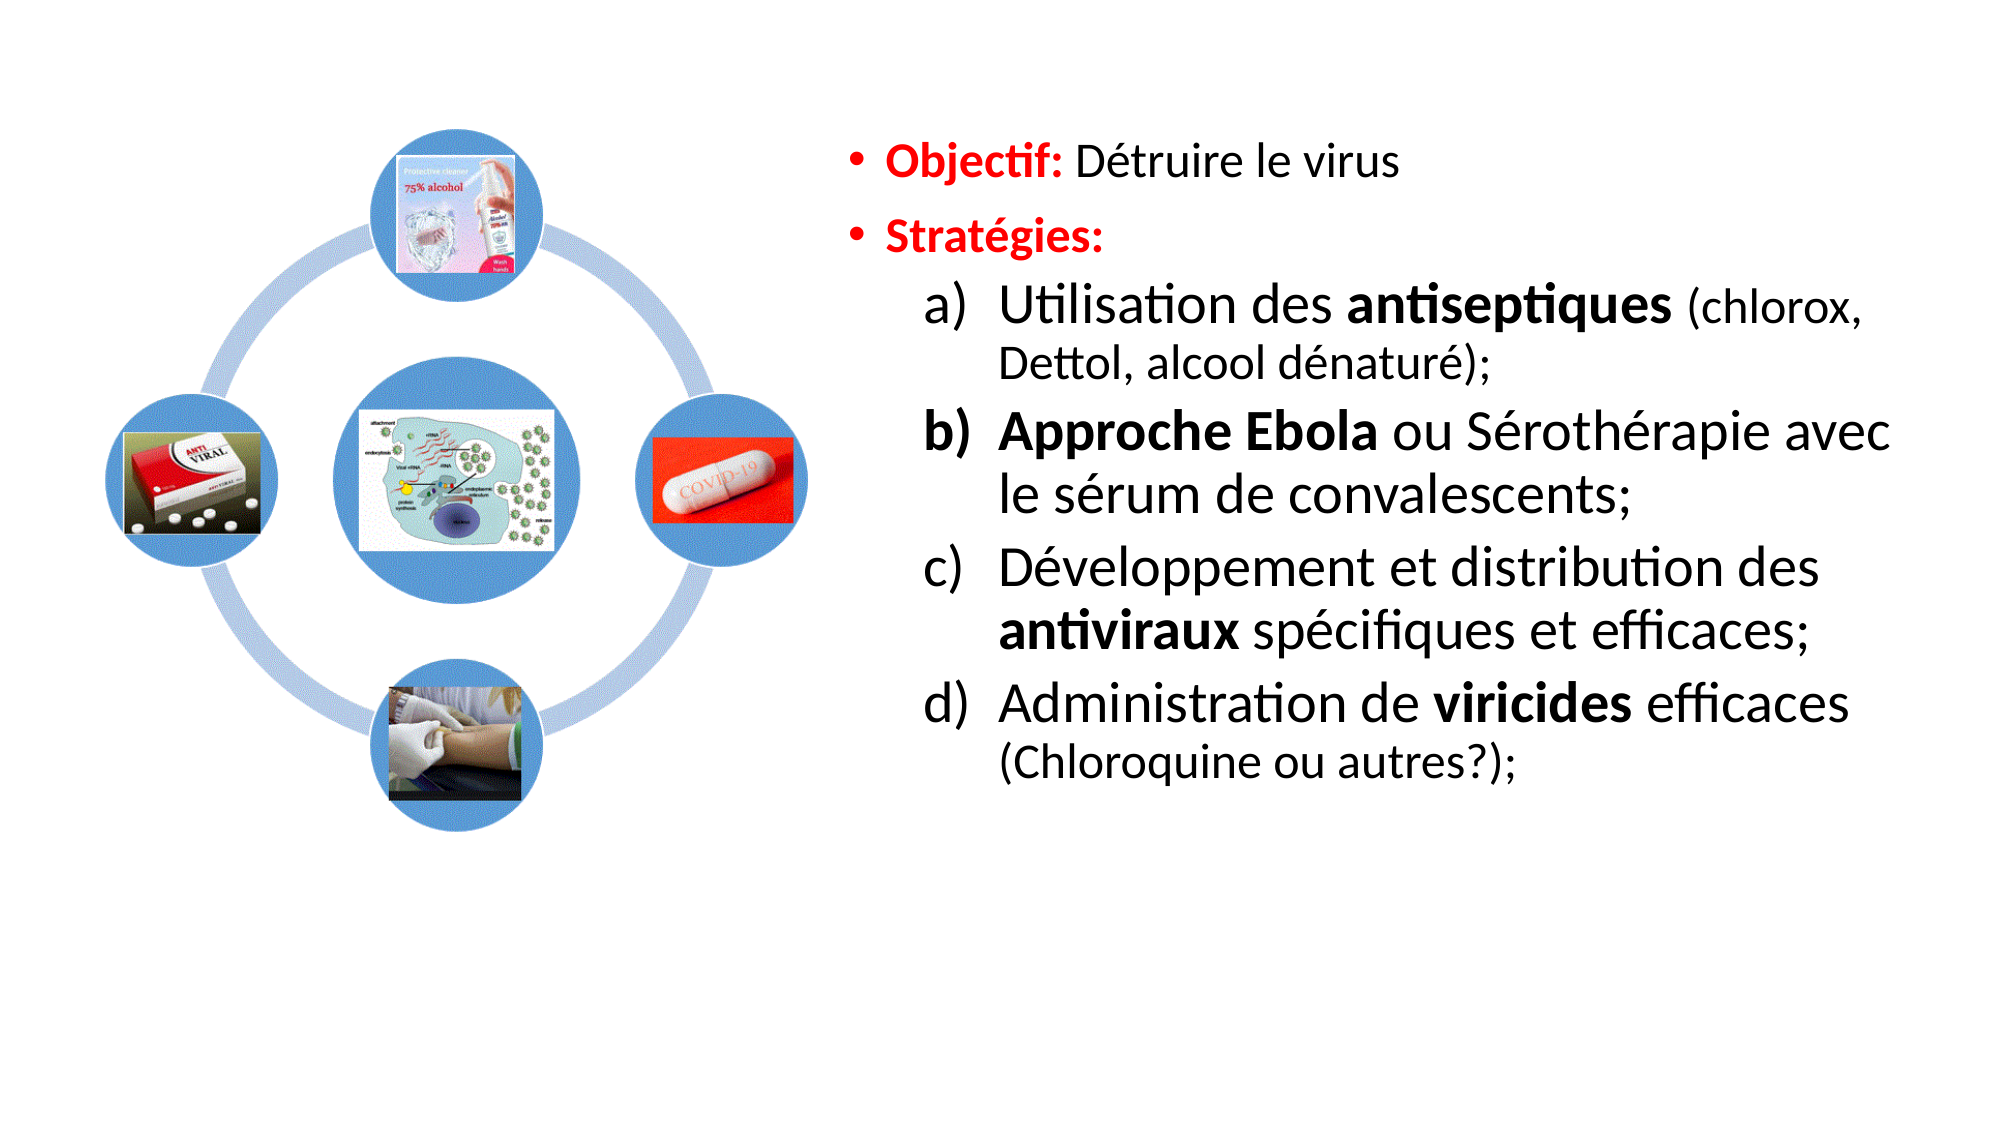

# Objectif: Détruire le virus
Stratégies:
Utilisation des antiseptiques (chlorox, Dettol, alcool dénaturé);
Approche Ebola ou Sérothérapie avec le sérum de convalescents;
Développement et distribution des antiviraux spécifiques et efficaces;
Administration de viricides efficaces (Chloroquine ou autres?);